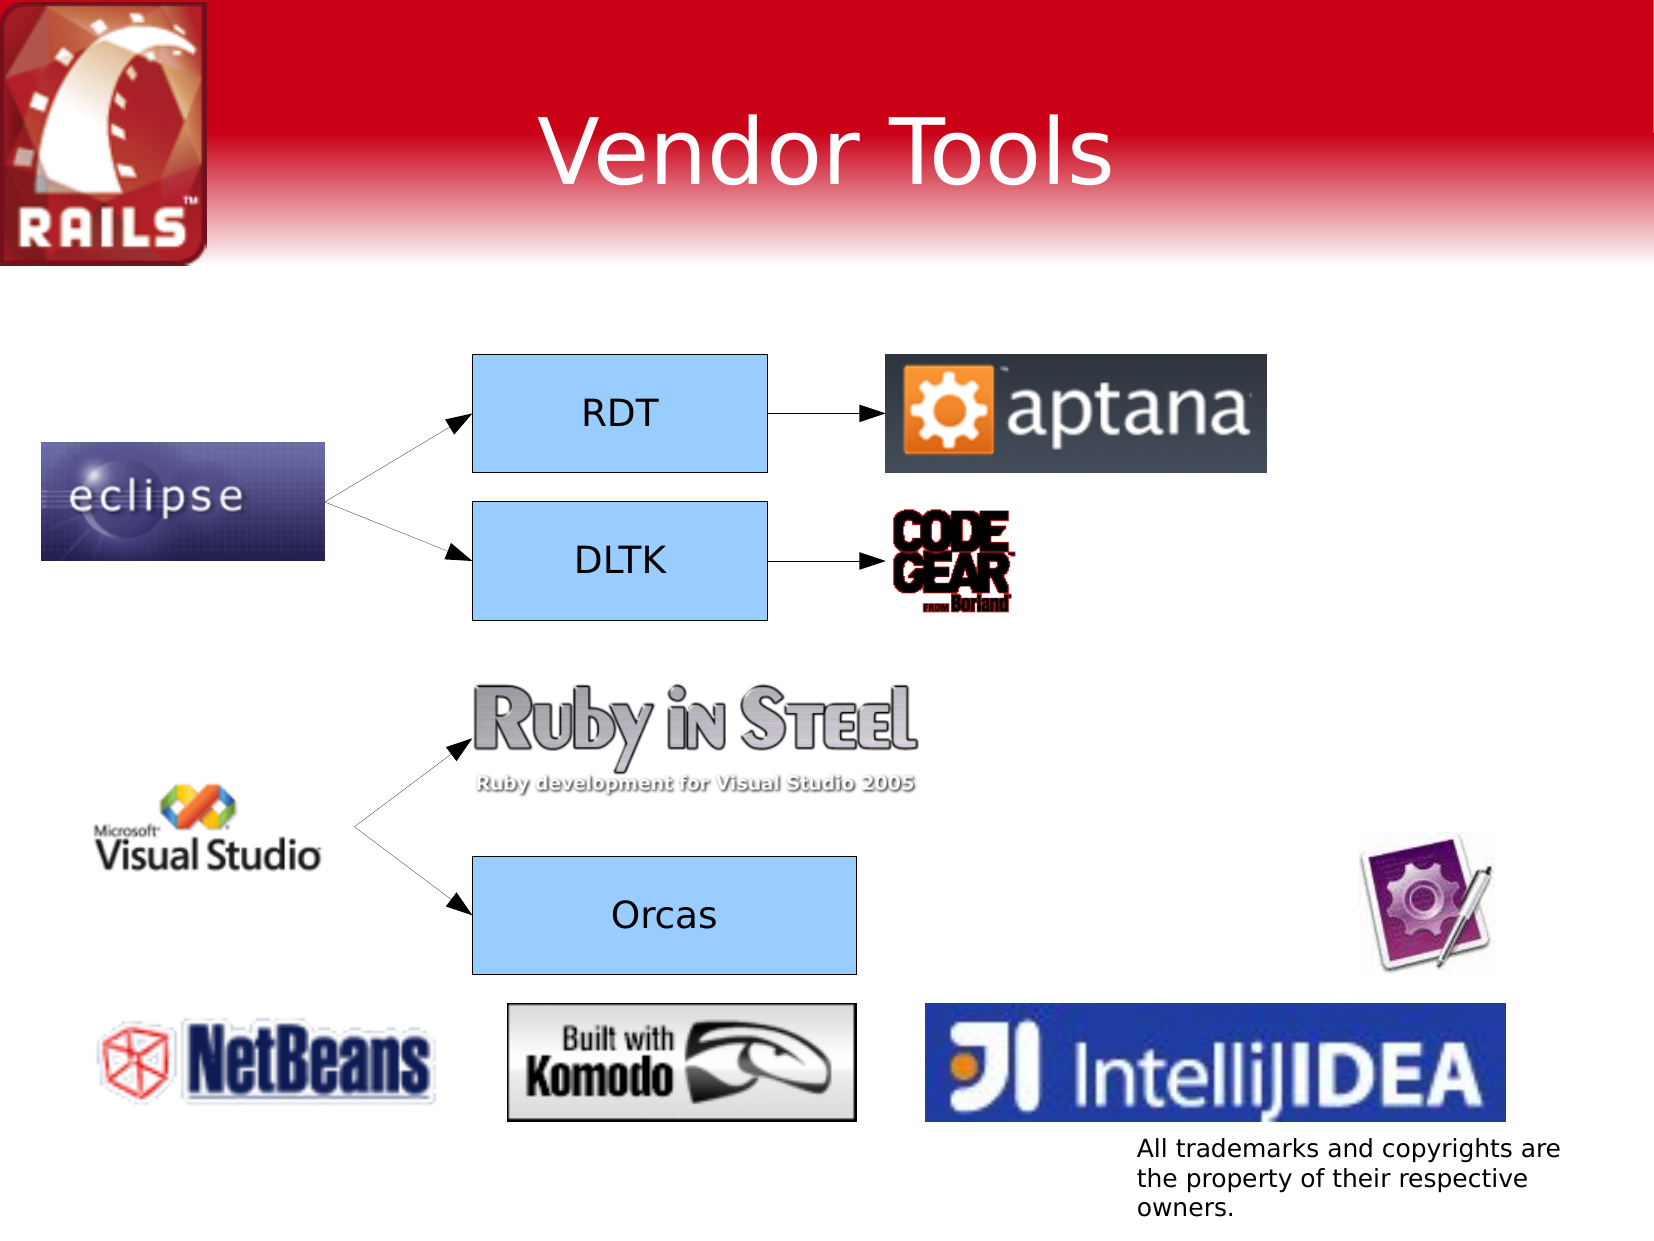

# Vendor Tools
RDT
DLTK
Orcas
All trademarks and copyrights are the property of their respective owners.